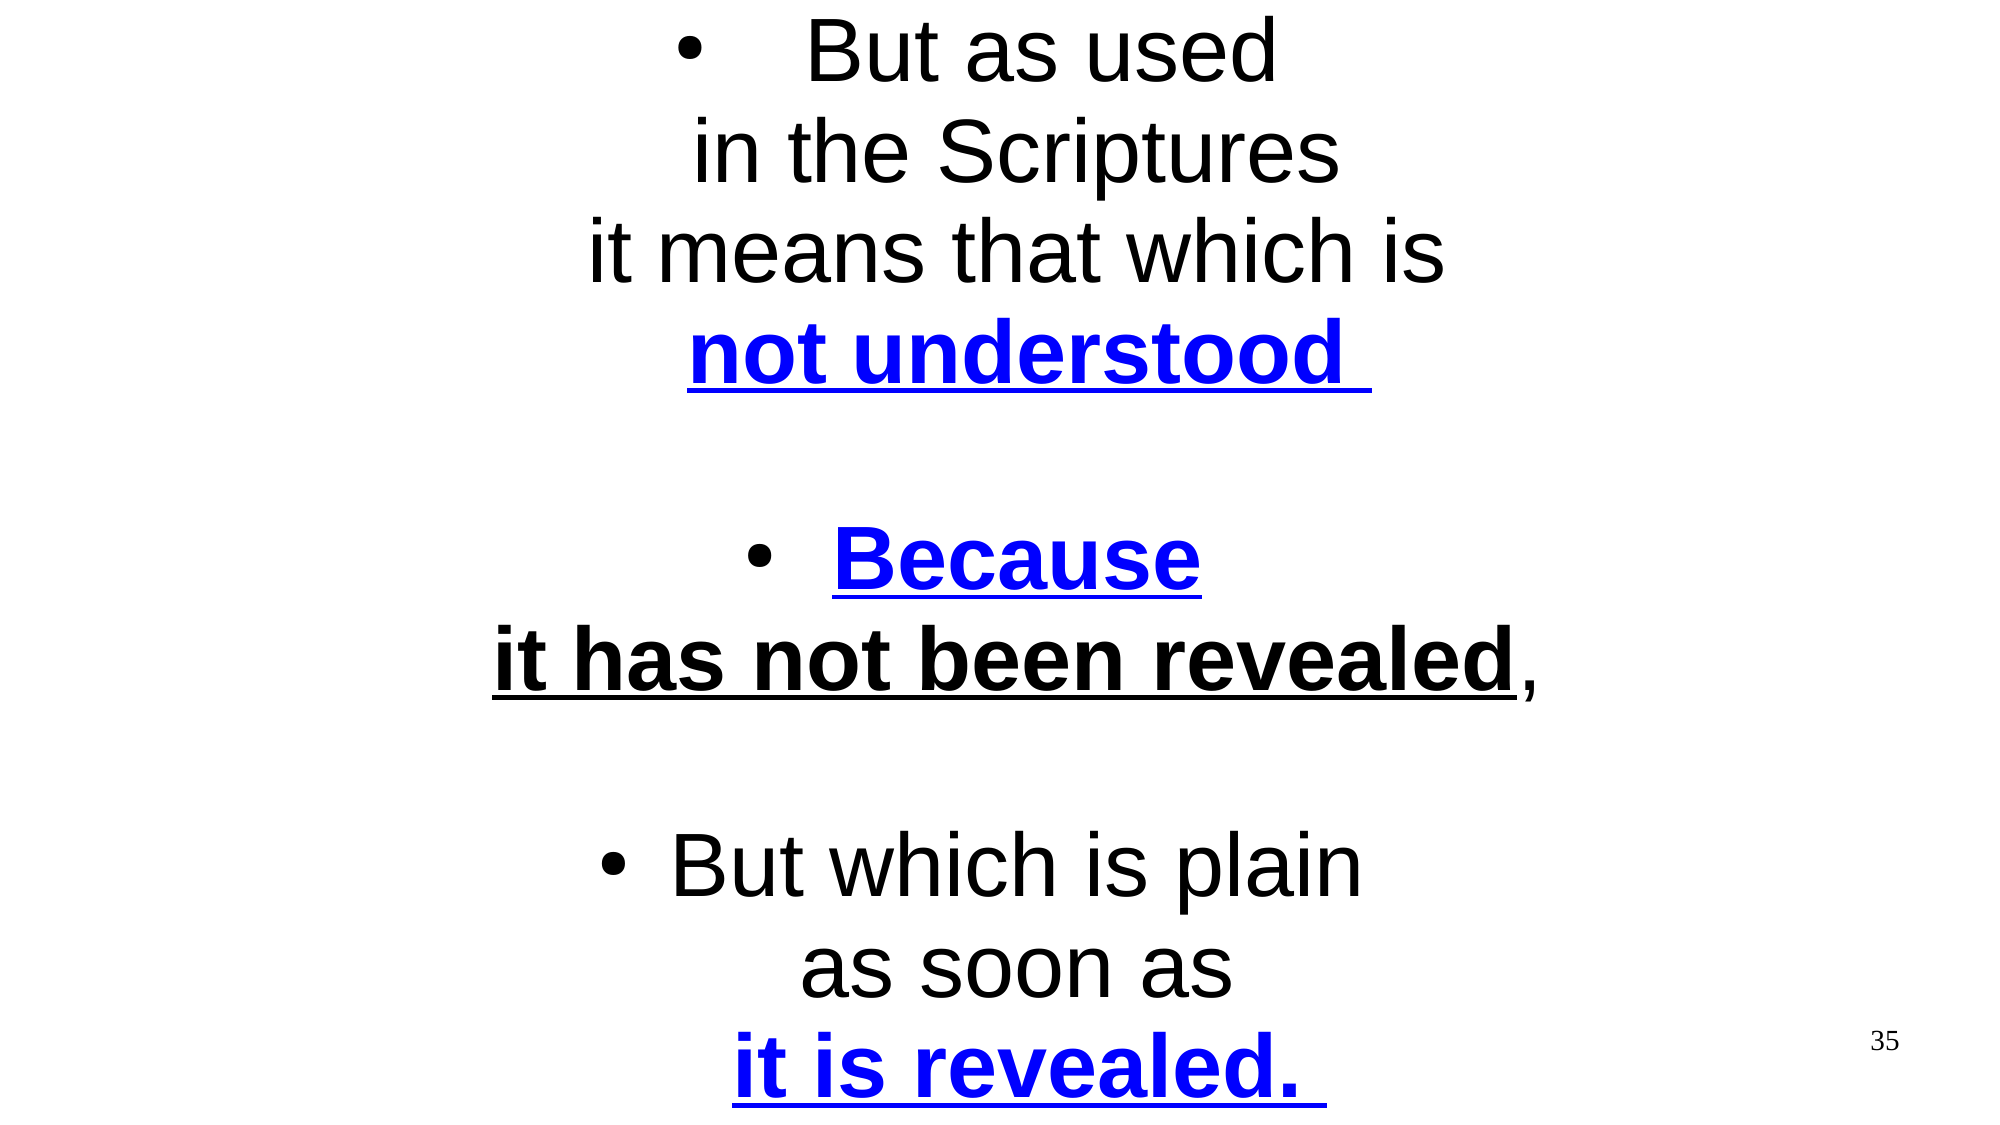

# But as used in the Scriptures it means that which is not understood
Because
it has not been revealed,
But which is plain
as soon as
it is revealed.
35